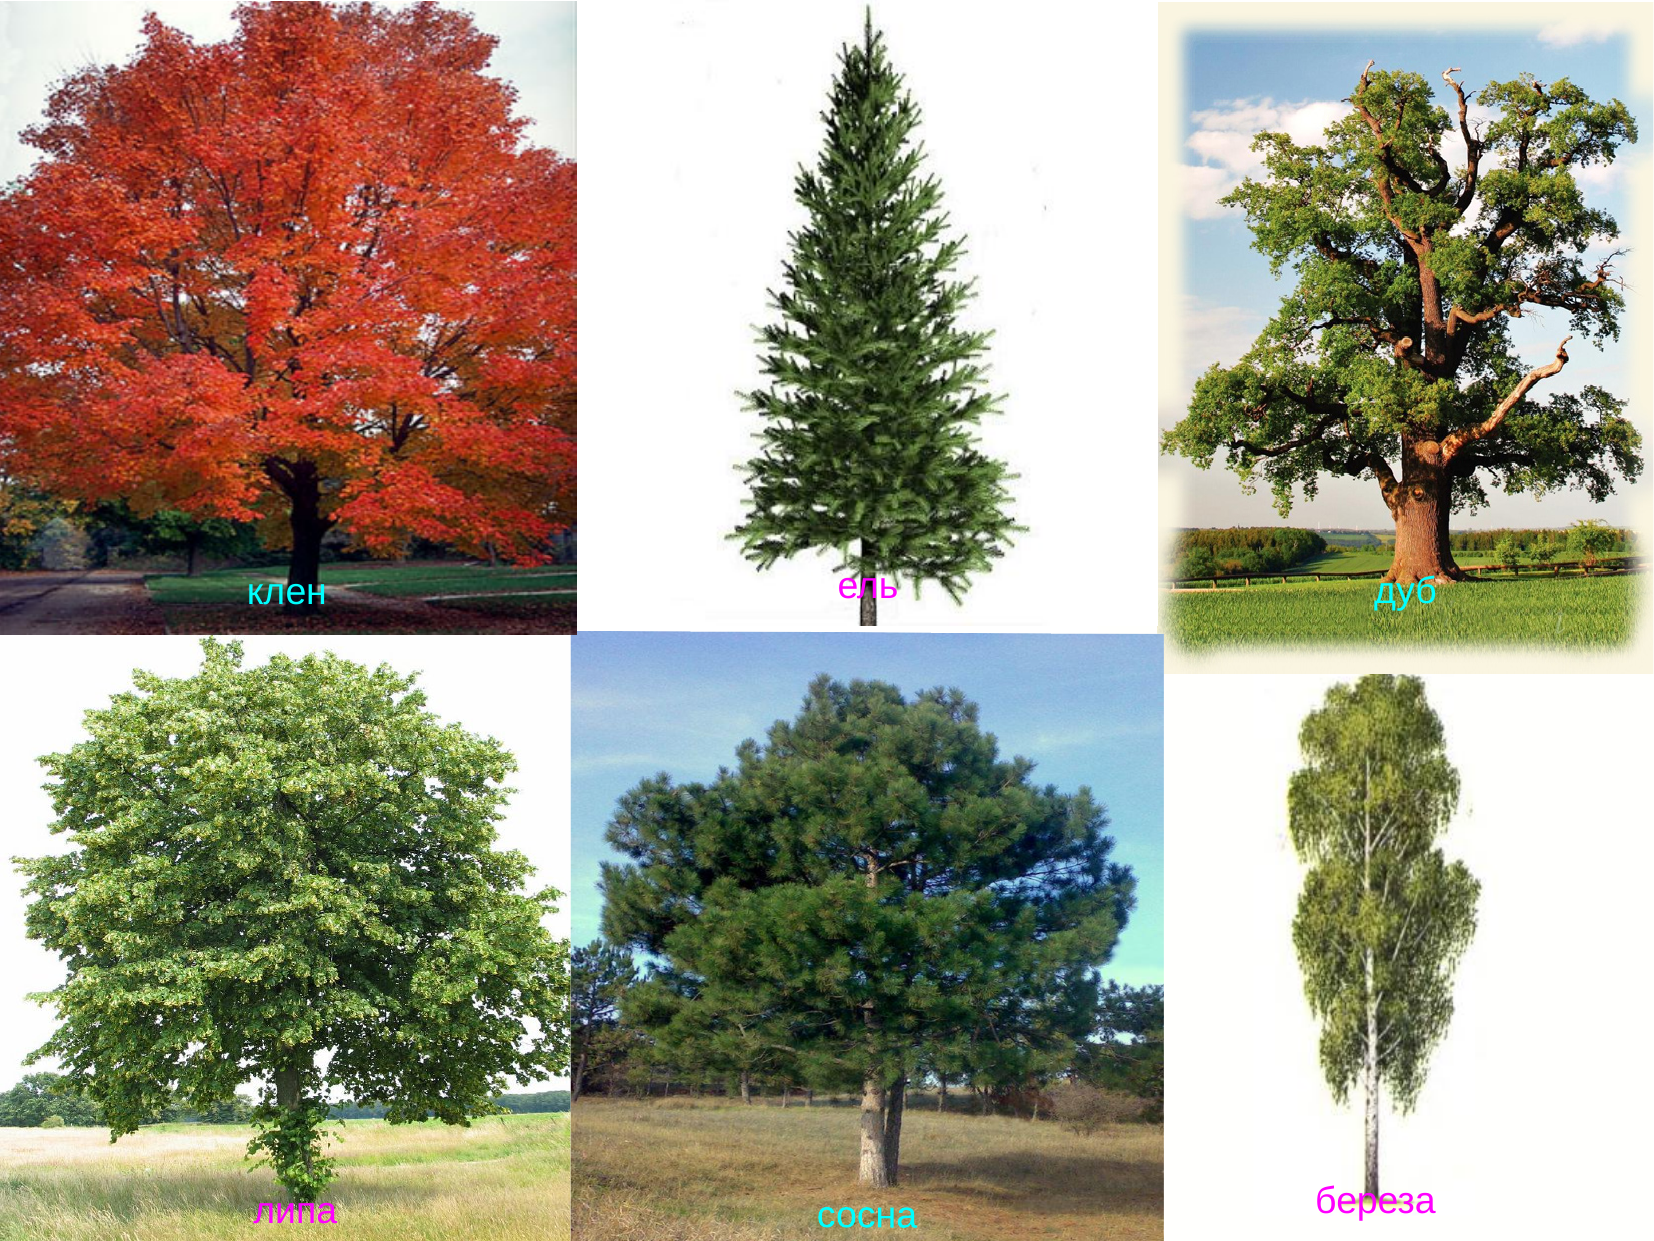

ель
клен
дуб
#
береза
сосна
липа